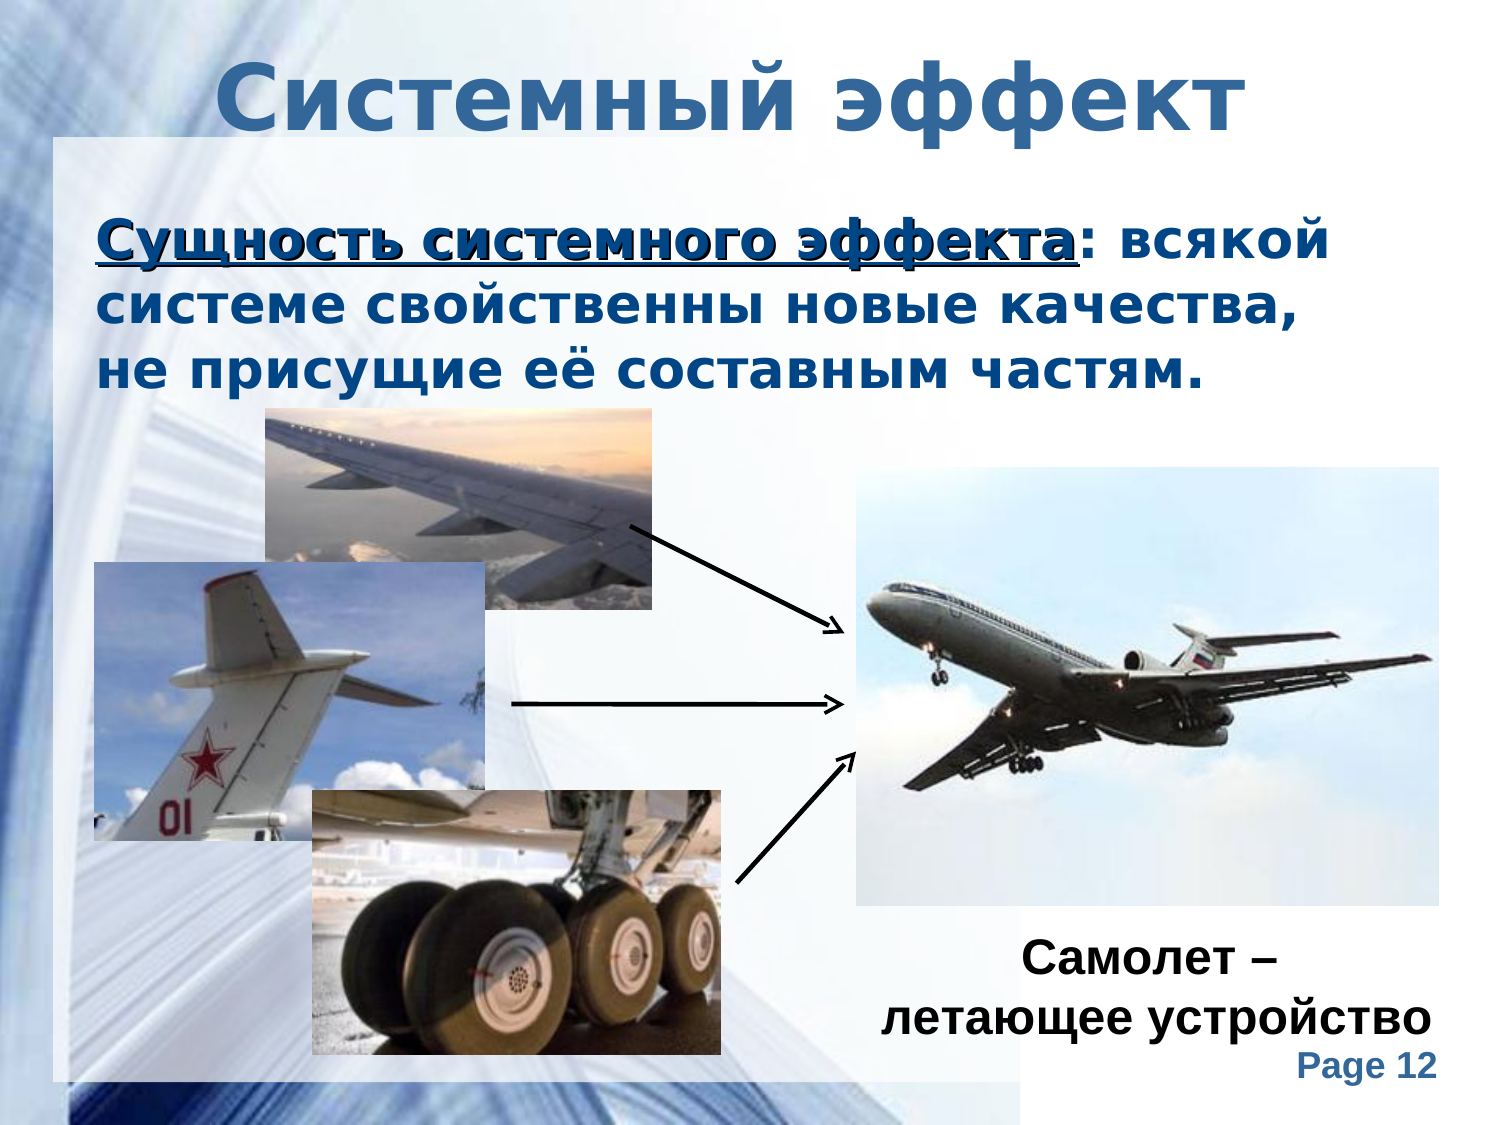

Системный эффект
Сущность системного эффекта: всякой системе свойственны новые качества, не присущие её составным частям.
Самолет –
летающее устройство